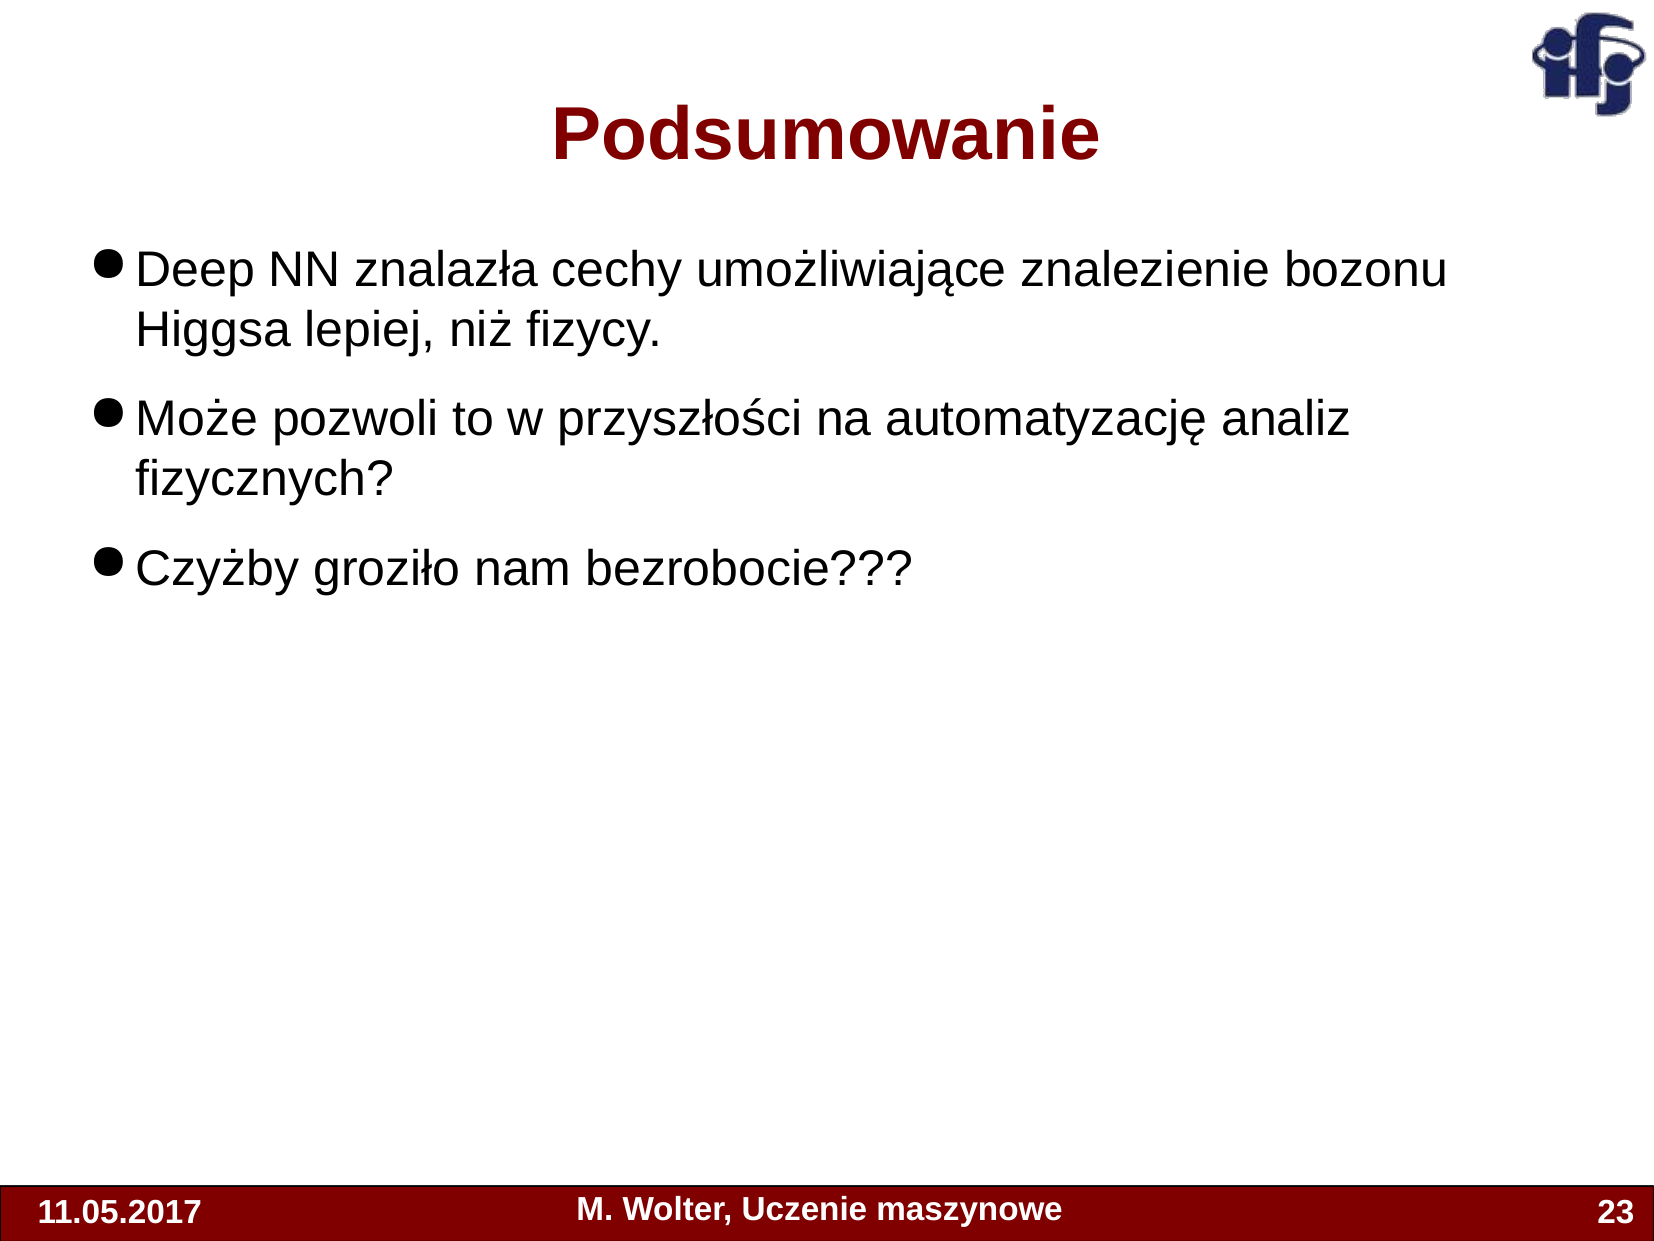

# Podsumowanie
Deep NN znalazła cechy umożliwiające znalezienie bozonu Higgsa lepiej, niż fizycy.
Może pozwoli to w przyszłości na automatyzację analiz fizycznych?
Czyżby groziło nam bezrobocie???
9.03.2017
Machine Learning, M. Wolter